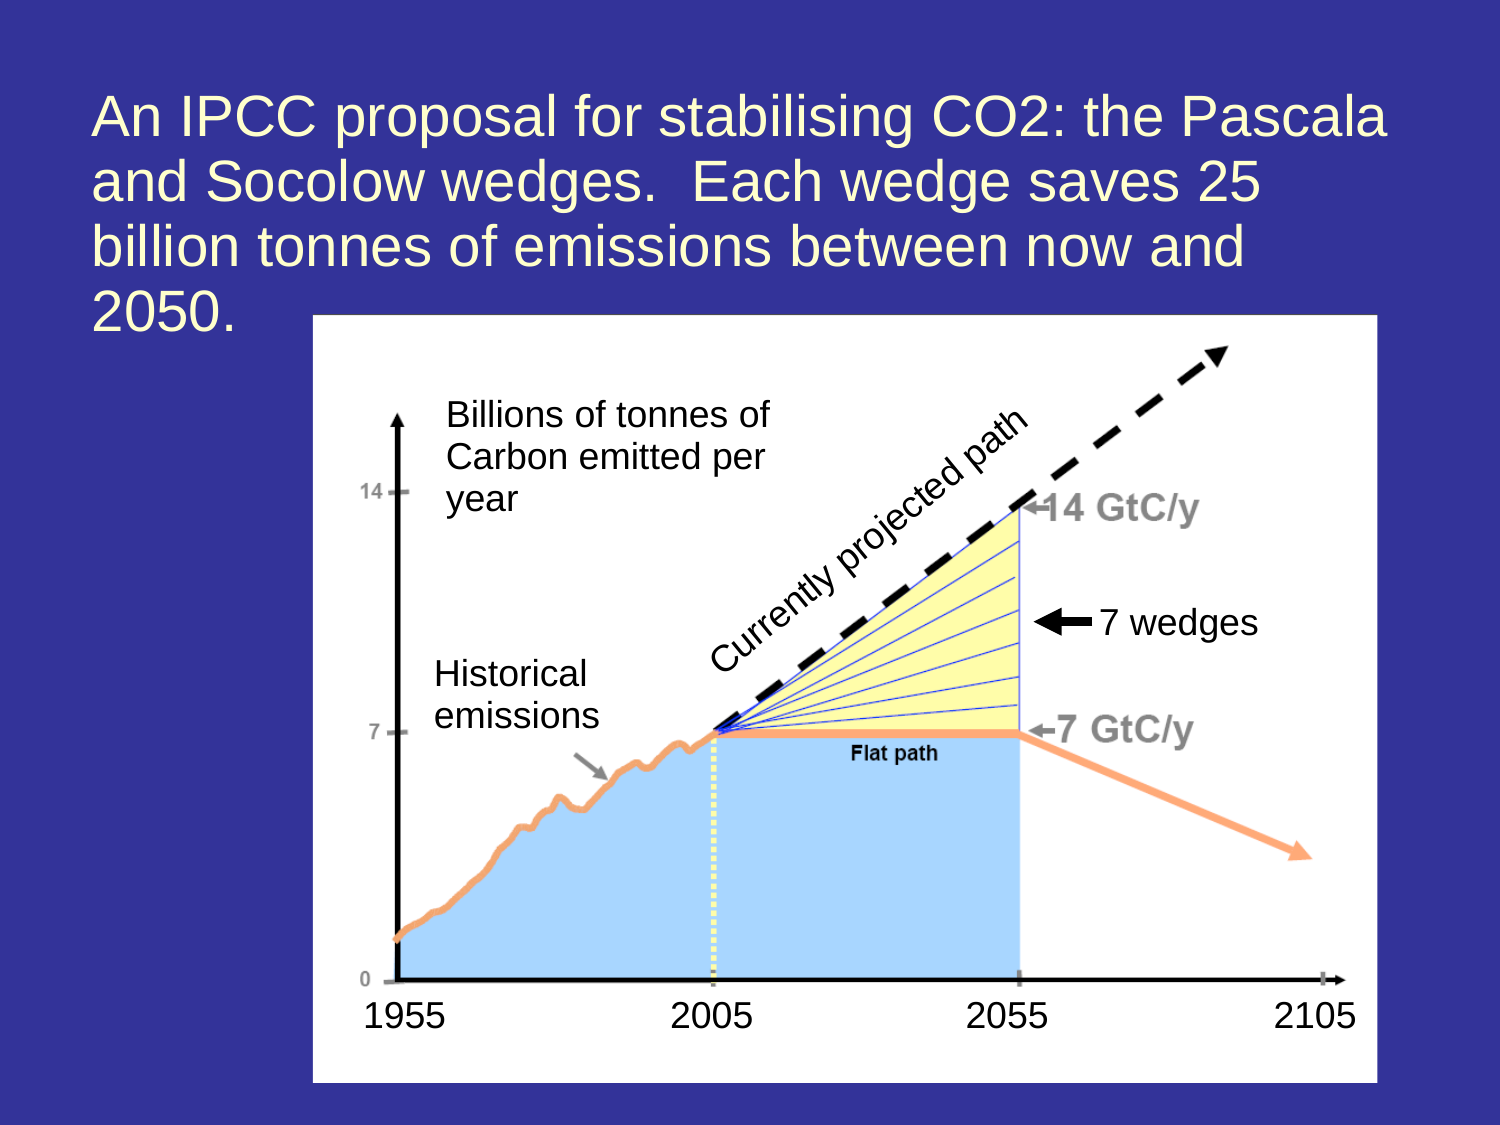

An IPCC proposal for stabilising CO2: the Pascala and Socolow wedges. Each wedge saves 25 billion tonnes of emissions between now and 2050.
Billions of tonnes of Carbon emitted per year
Currently projected path
7 wedges
Historical emissions
1955
2005
2055
2105